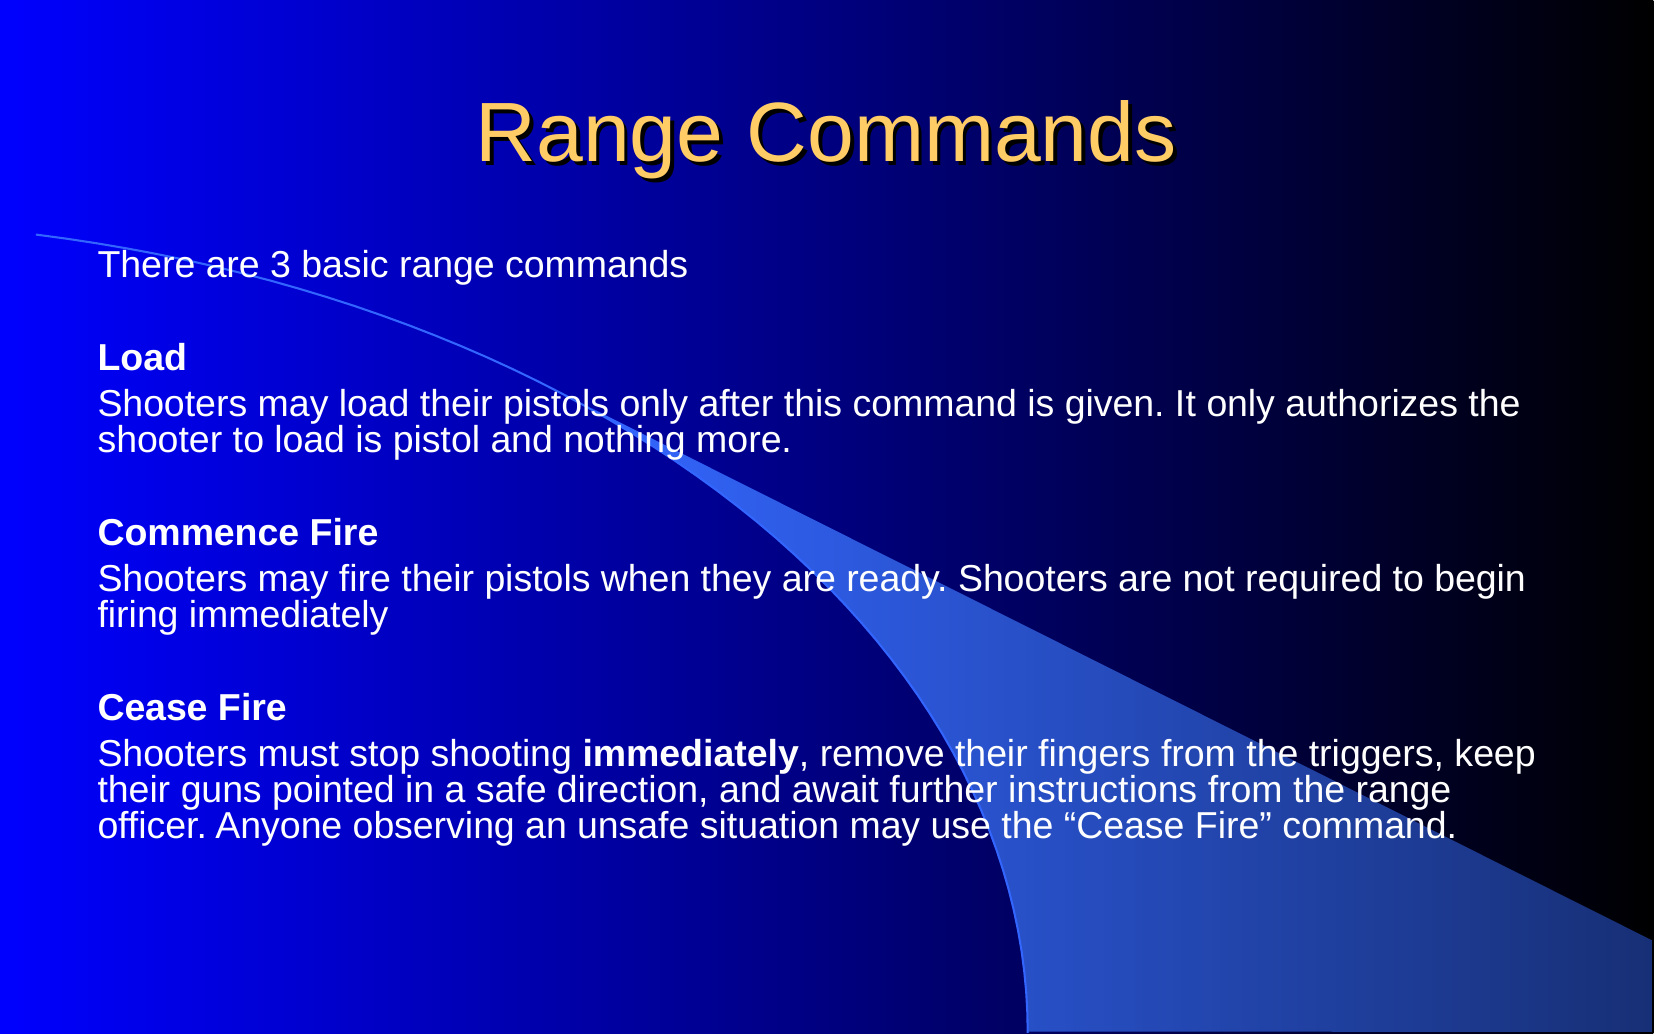

# Range Commands
There are 3 basic range commands
Load
Shooters may load their pistols only after this command is given. It only authorizes the shooter to load is pistol and nothing more.
Commence Fire
Shooters may fire their pistols when they are ready. Shooters are not required to begin firing immediately
Cease Fire
Shooters must stop shooting immediately, remove their fingers from the triggers, keep their guns pointed in a safe direction, and await further instructions from the range officer. Anyone observing an unsafe situation may use the “Cease Fire” command.